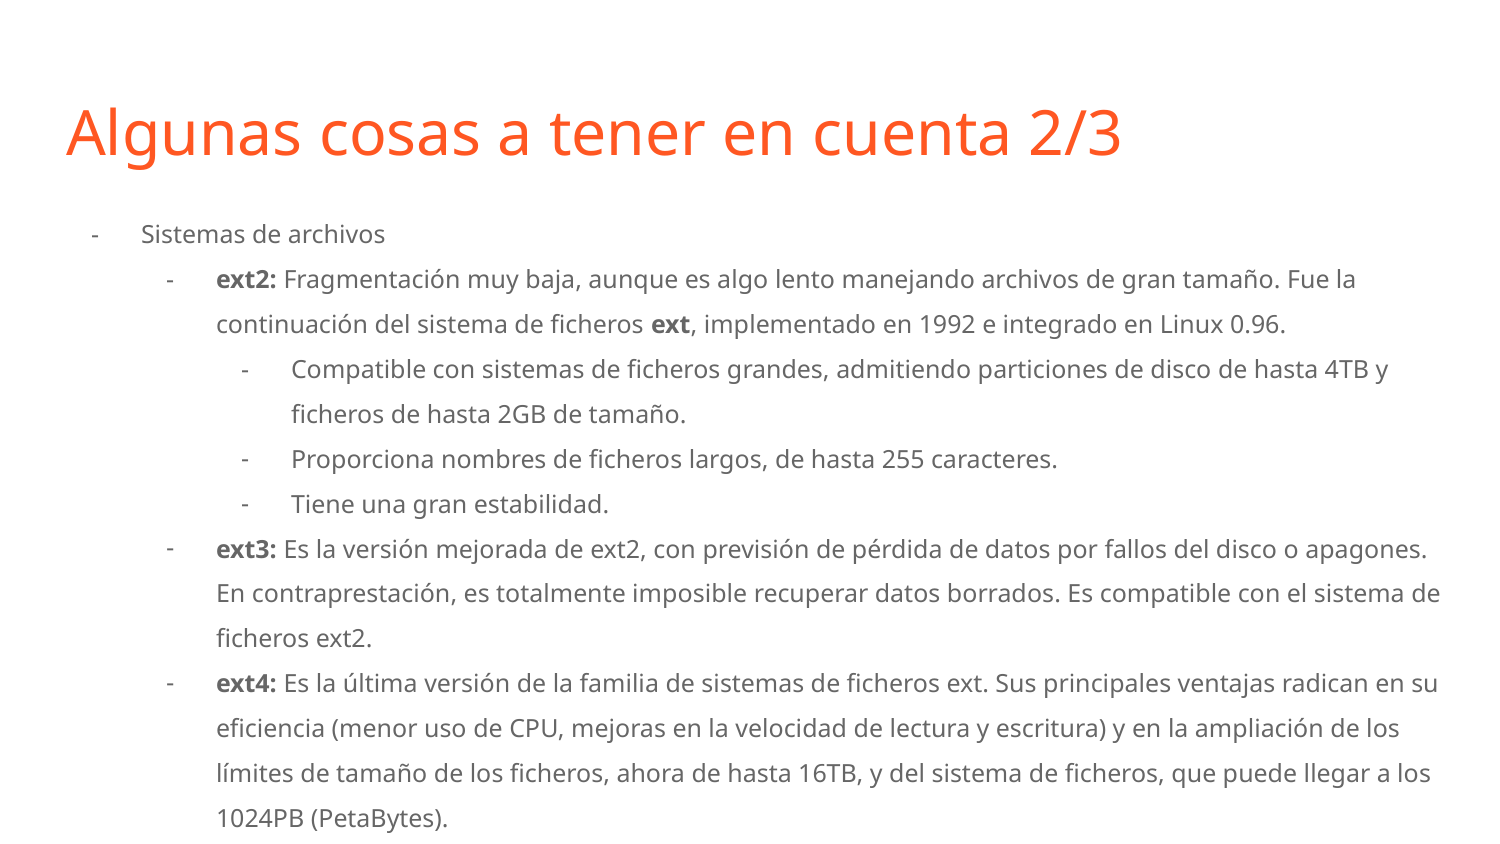

# Algunas cosas a tener en cuenta 2/3
Sistemas de archivos
ext2: Fragmentación muy baja, aunque es algo lento manejando archivos de gran tamaño. Fue la continuación del sistema de ficheros ext, implementado en 1992 e integrado en Linux 0.96.
Compatible con sistemas de ficheros grandes, admitiendo particiones de disco de hasta 4TB y ficheros de hasta 2GB de tamaño.
Proporciona nombres de ficheros largos, de hasta 255 caracteres.
Tiene una gran estabilidad.
ext3: Es la versión mejorada de ext2, con previsión de pérdida de datos por fallos del disco o apagones. En contraprestación, es totalmente imposible recuperar datos borrados. Es compatible con el sistema de ficheros ext2.
ext4: Es la última versión de la familia de sistemas de ficheros ext. Sus principales ventajas radican en su eficiencia (menor uso de CPU, mejoras en la velocidad de lectura y escritura) y en la ampliación de los límites de tamaño de los ficheros, ahora de hasta 16TB, y del sistema de ficheros, que puede llegar a los 1024PB (PetaBytes).